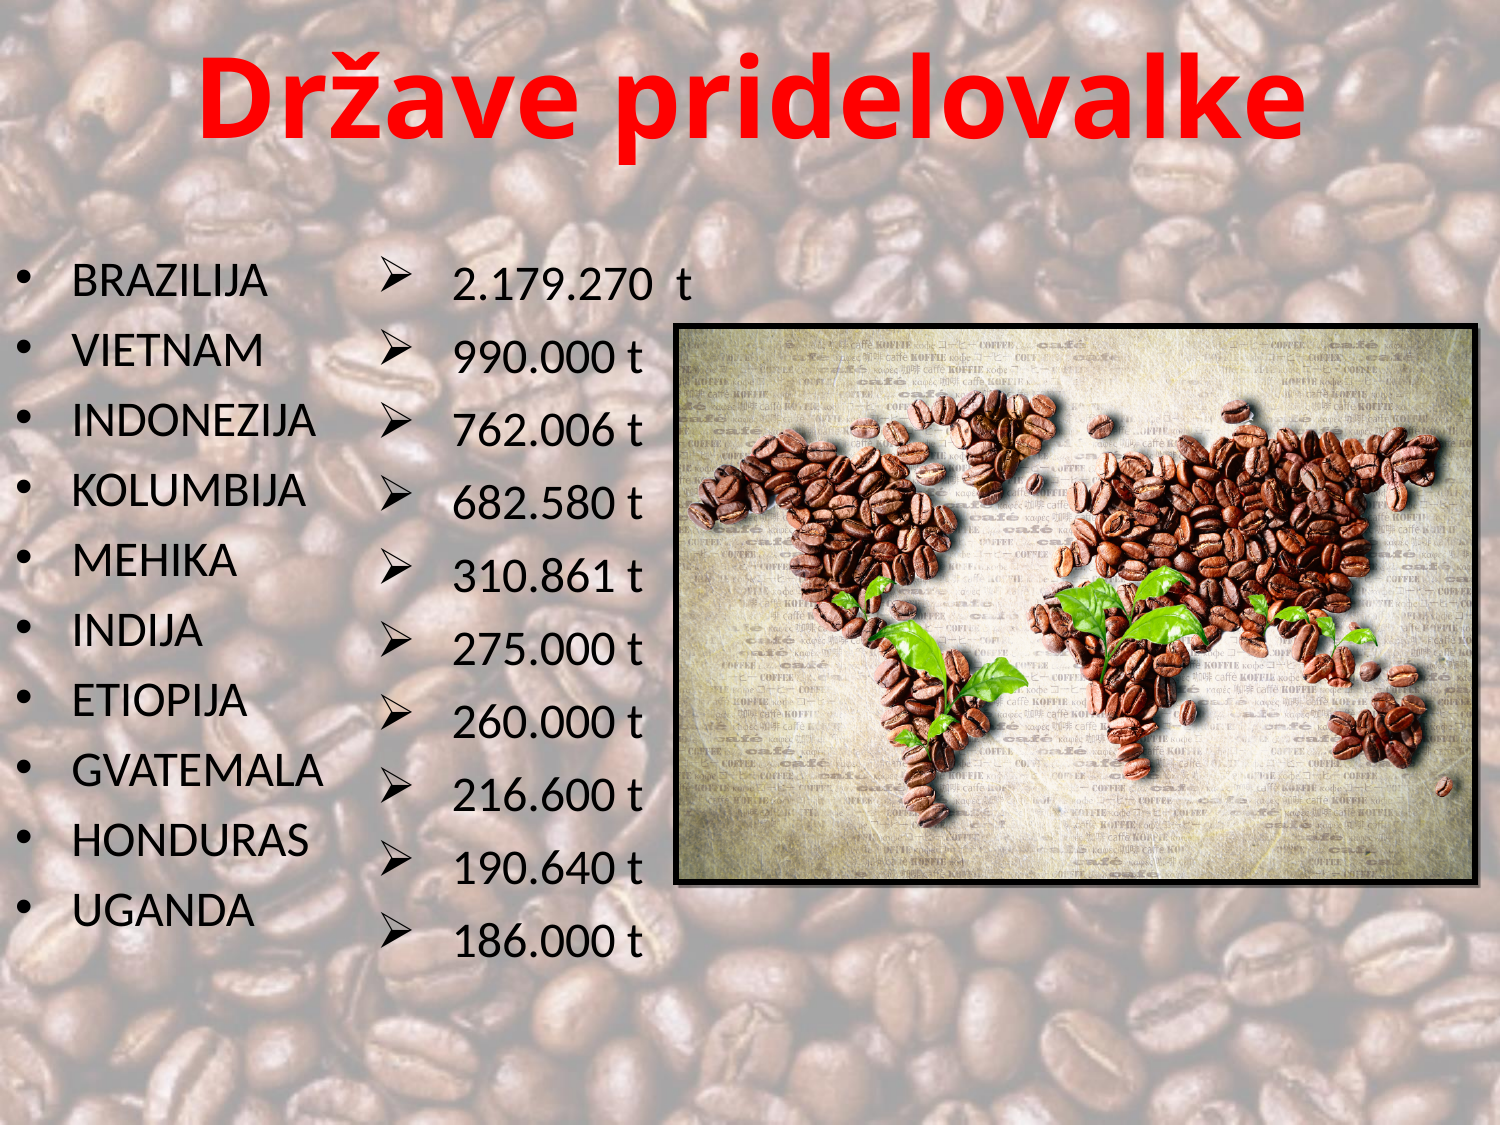

# Države pridelovalke
2.179.270 t
990.000 t
762.006 t
682.580 t
310.861 t
275.000 t
260.000 t
216.600 t
190.640 t
186.000 t
BRAZILIJA
VIETNAM
INDONEZIJA
KOLUMBIJA
MEHIKA
INDIJA
ETIOPIJA
GVATEMALA
HONDURAS
UGANDA